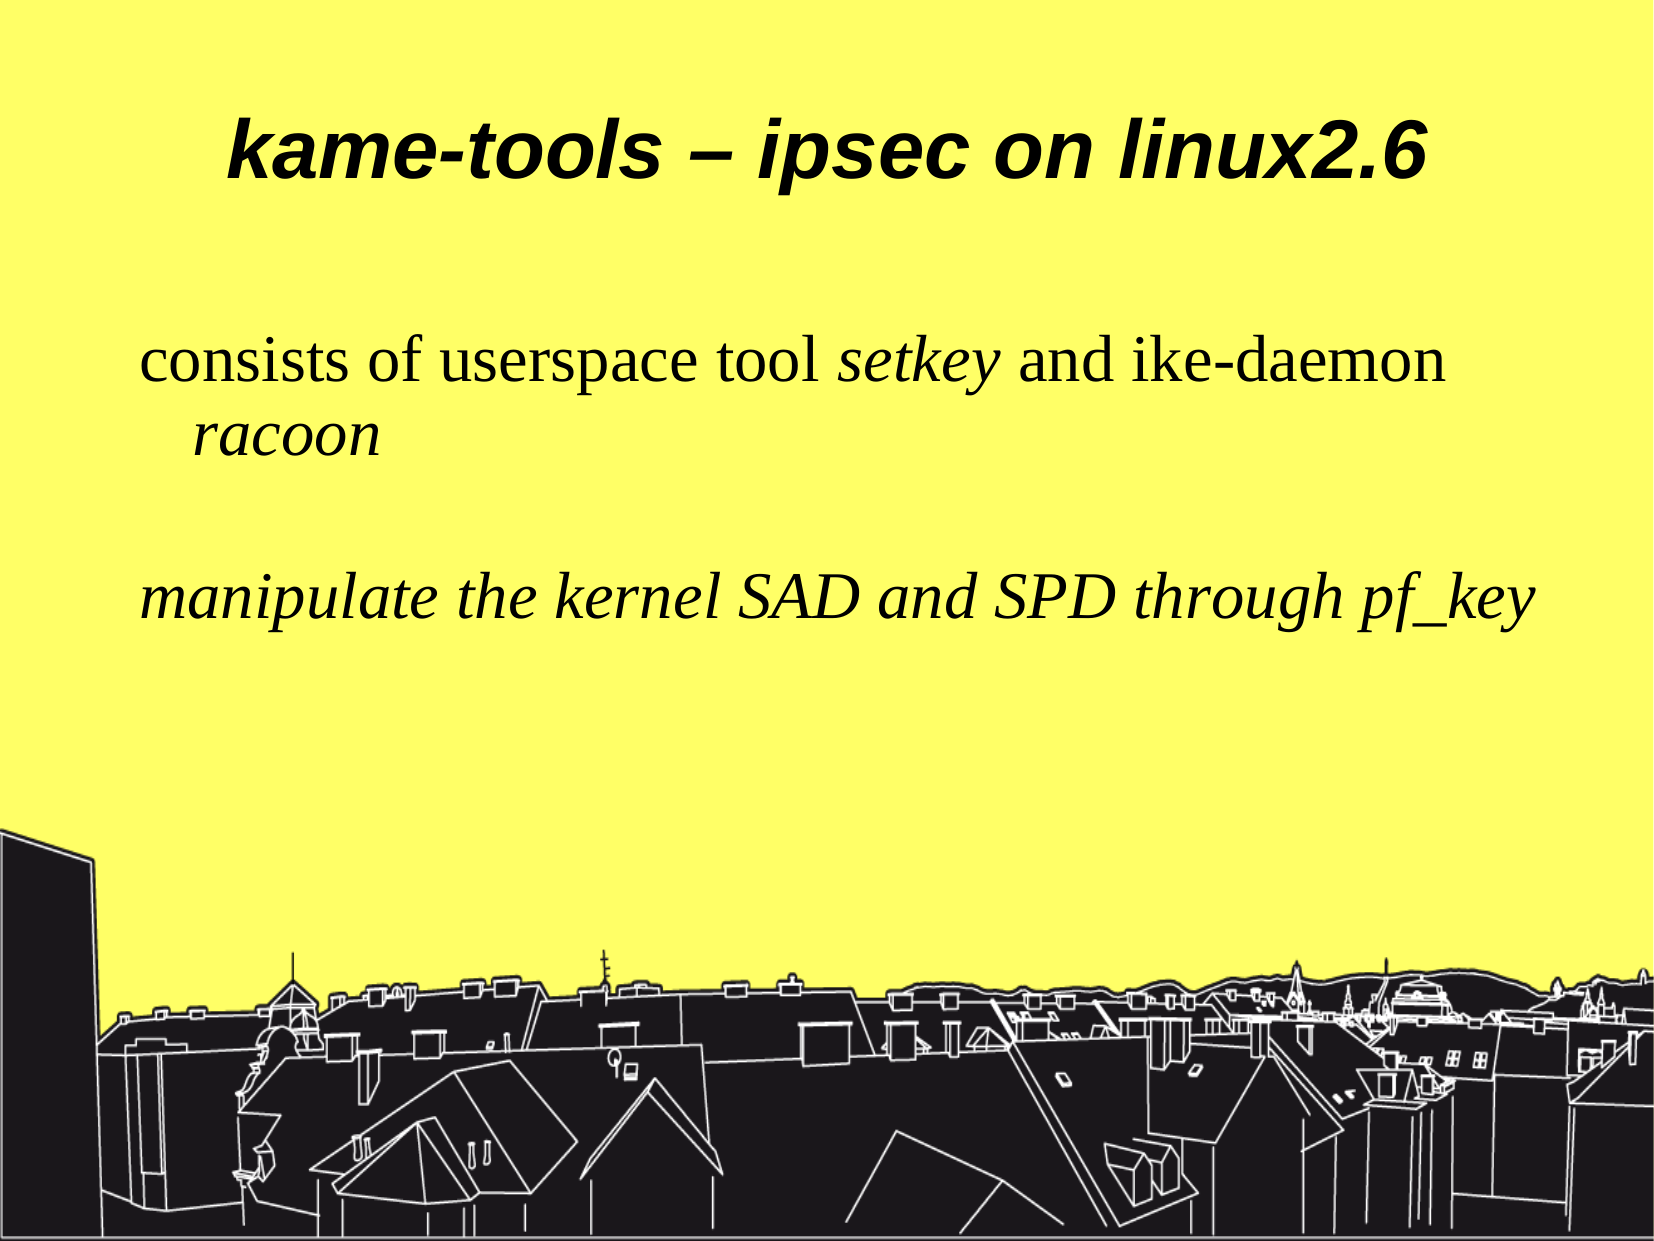

# kame-tools – ipsec on linux2.6
consists of userspace tool setkey and ike-daemon racoon
manipulate the kernel SAD and SPD through pf_key